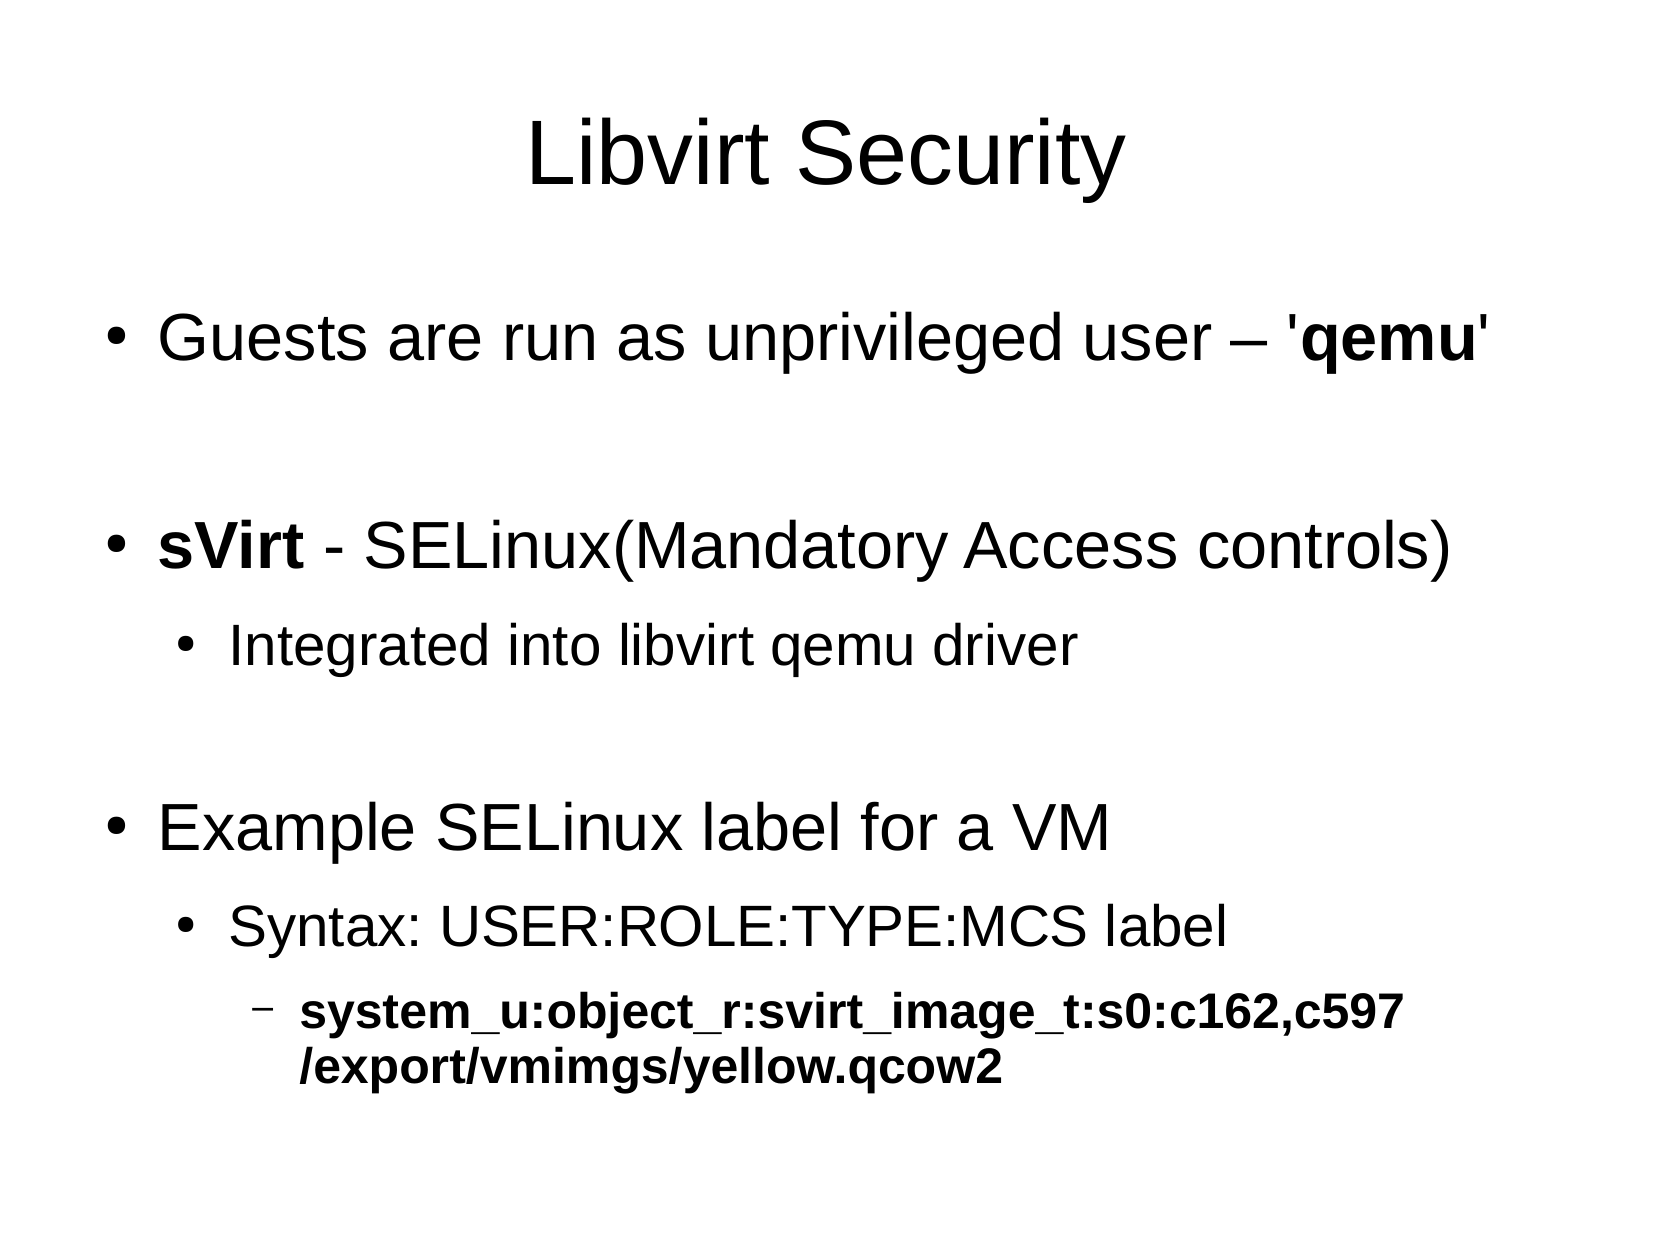

# Libvirt Security
Guests are run as unprivileged user – 'qemu'
sVirt - SELinux(Mandatory Access controls)
Integrated into libvirt qemu driver
Example SELinux label for a VM
Syntax: USER:ROLE:TYPE:MCS label
system_u:object_r:svirt_image_t:s0:c162,c597 /export/vmimgs/yellow.qcow2